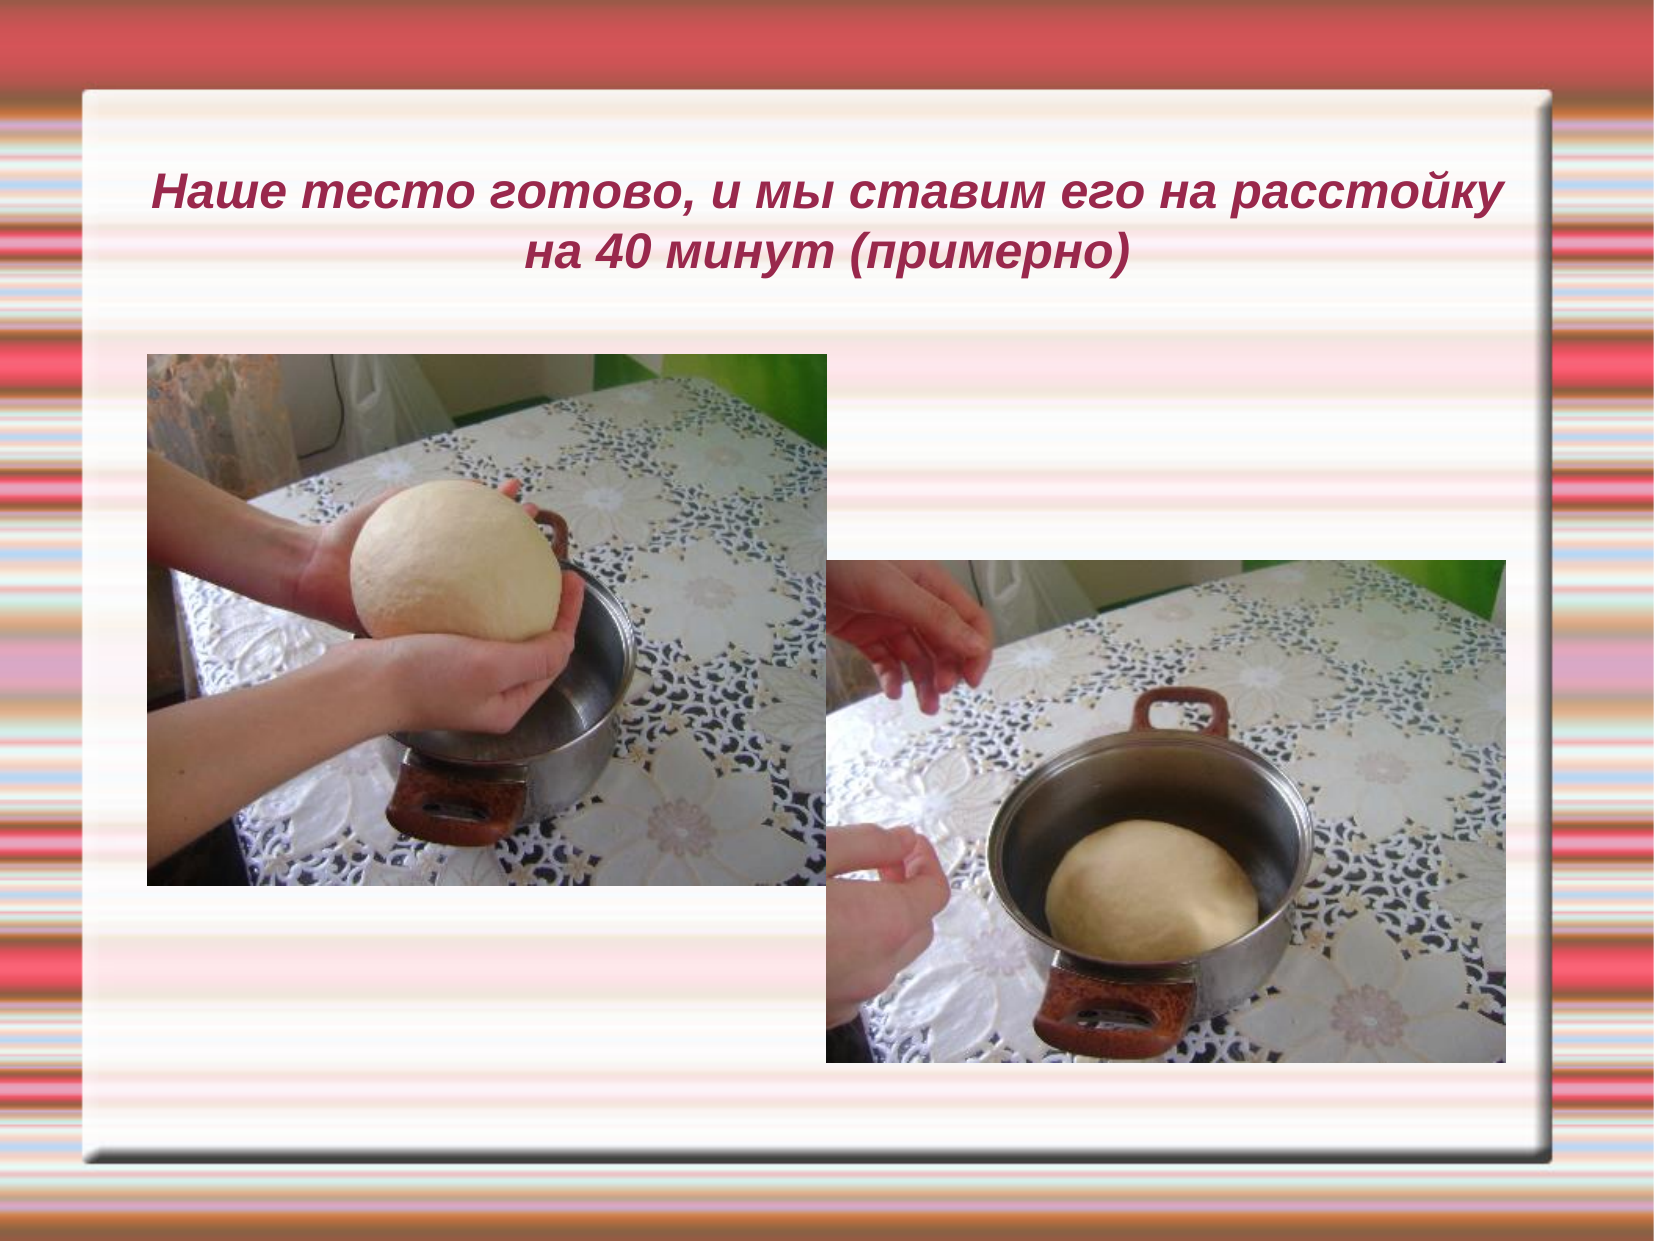

# Наше тесто готово, и мы ставим его на расстойку на 40 минут (примерно)